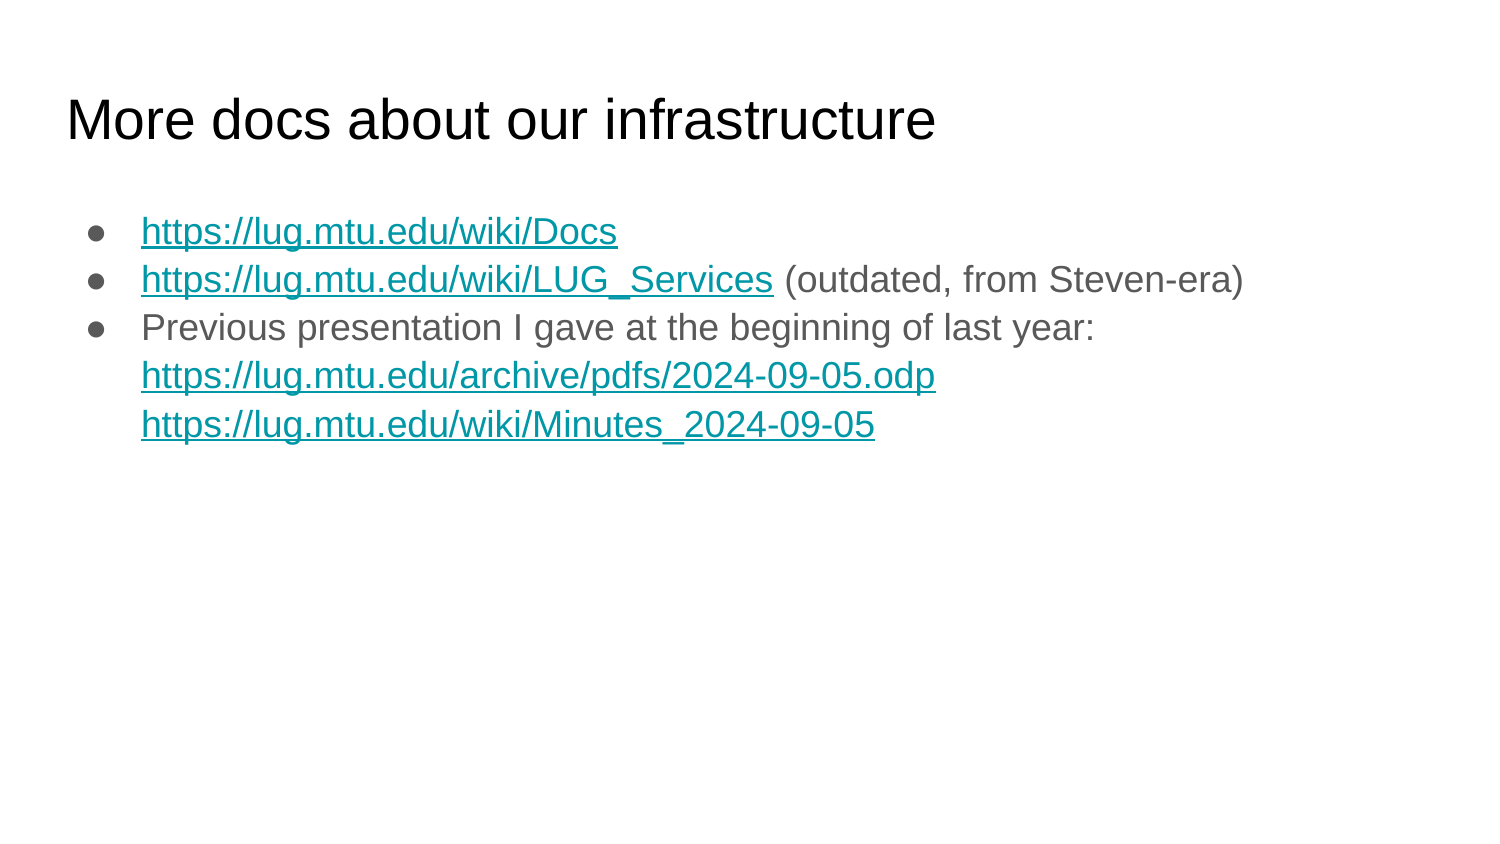

# More docs about our infrastructure
https://lug.mtu.edu/wiki/Docs
https://lug.mtu.edu/wiki/LUG_Services (outdated, from Steven-era)
Previous presentation I gave at the beginning of last year:
https://lug.mtu.edu/archive/pdfs/2024-09-05.odp
https://lug.mtu.edu/wiki/Minutes_2024-09-05